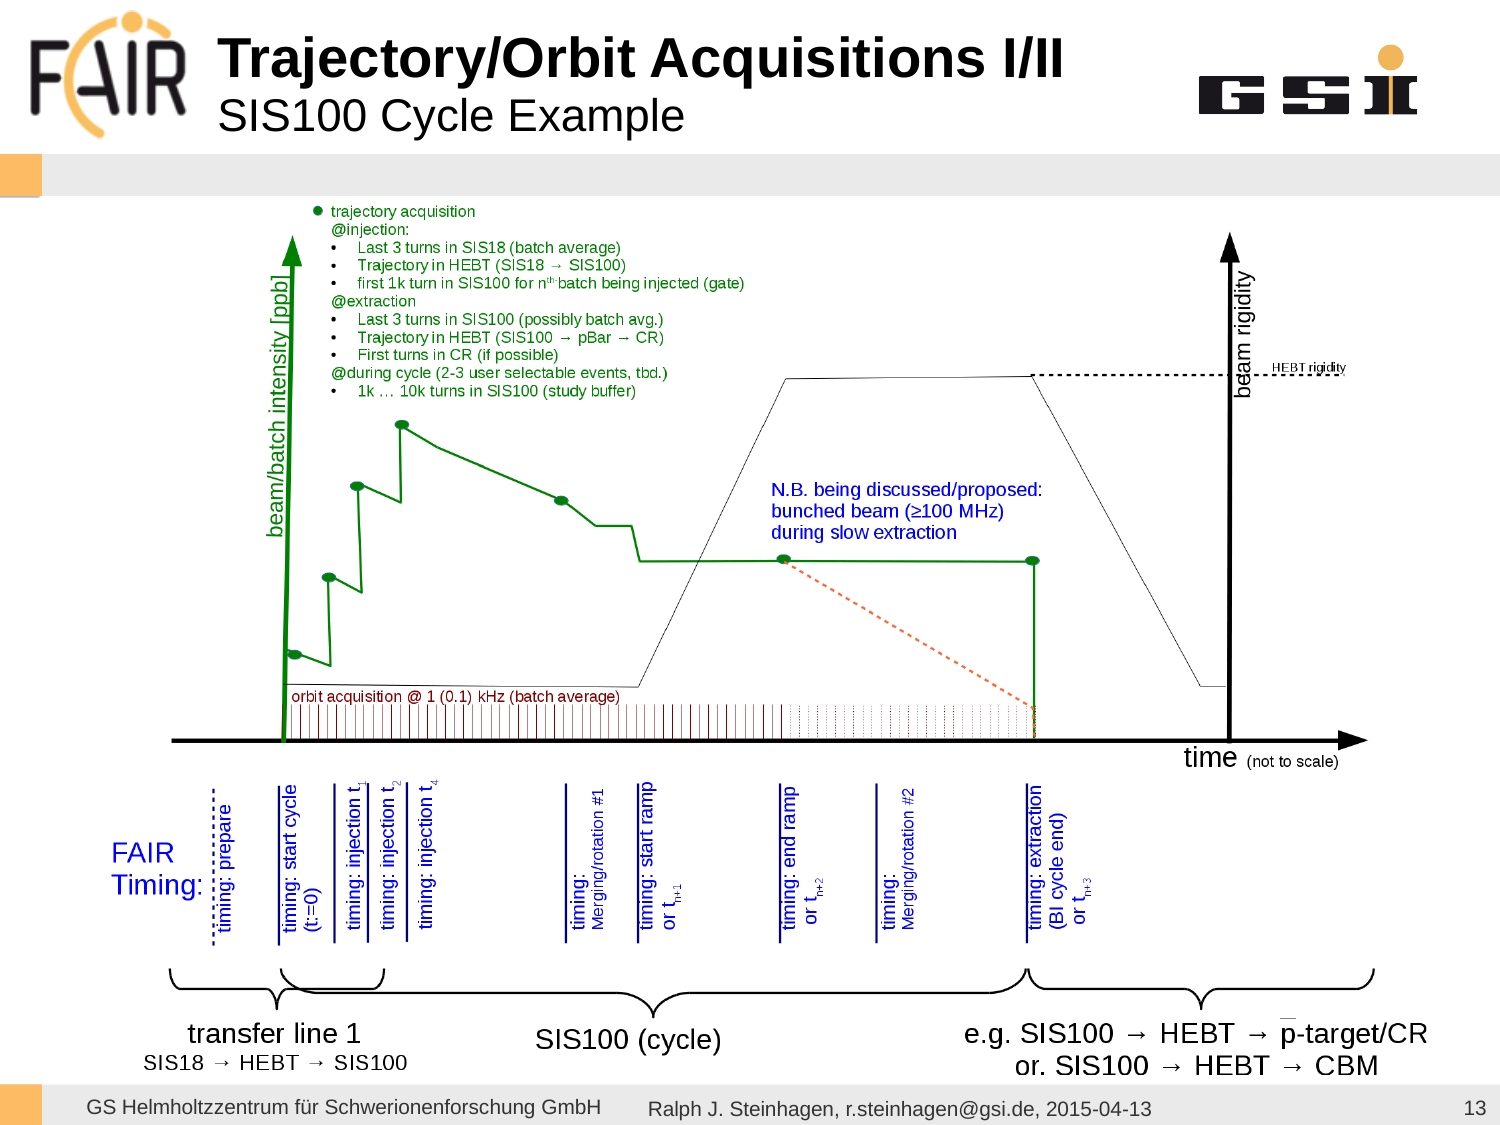

# Trajectory/Orbit Acquisitions I/II SIS100 Cycle Example